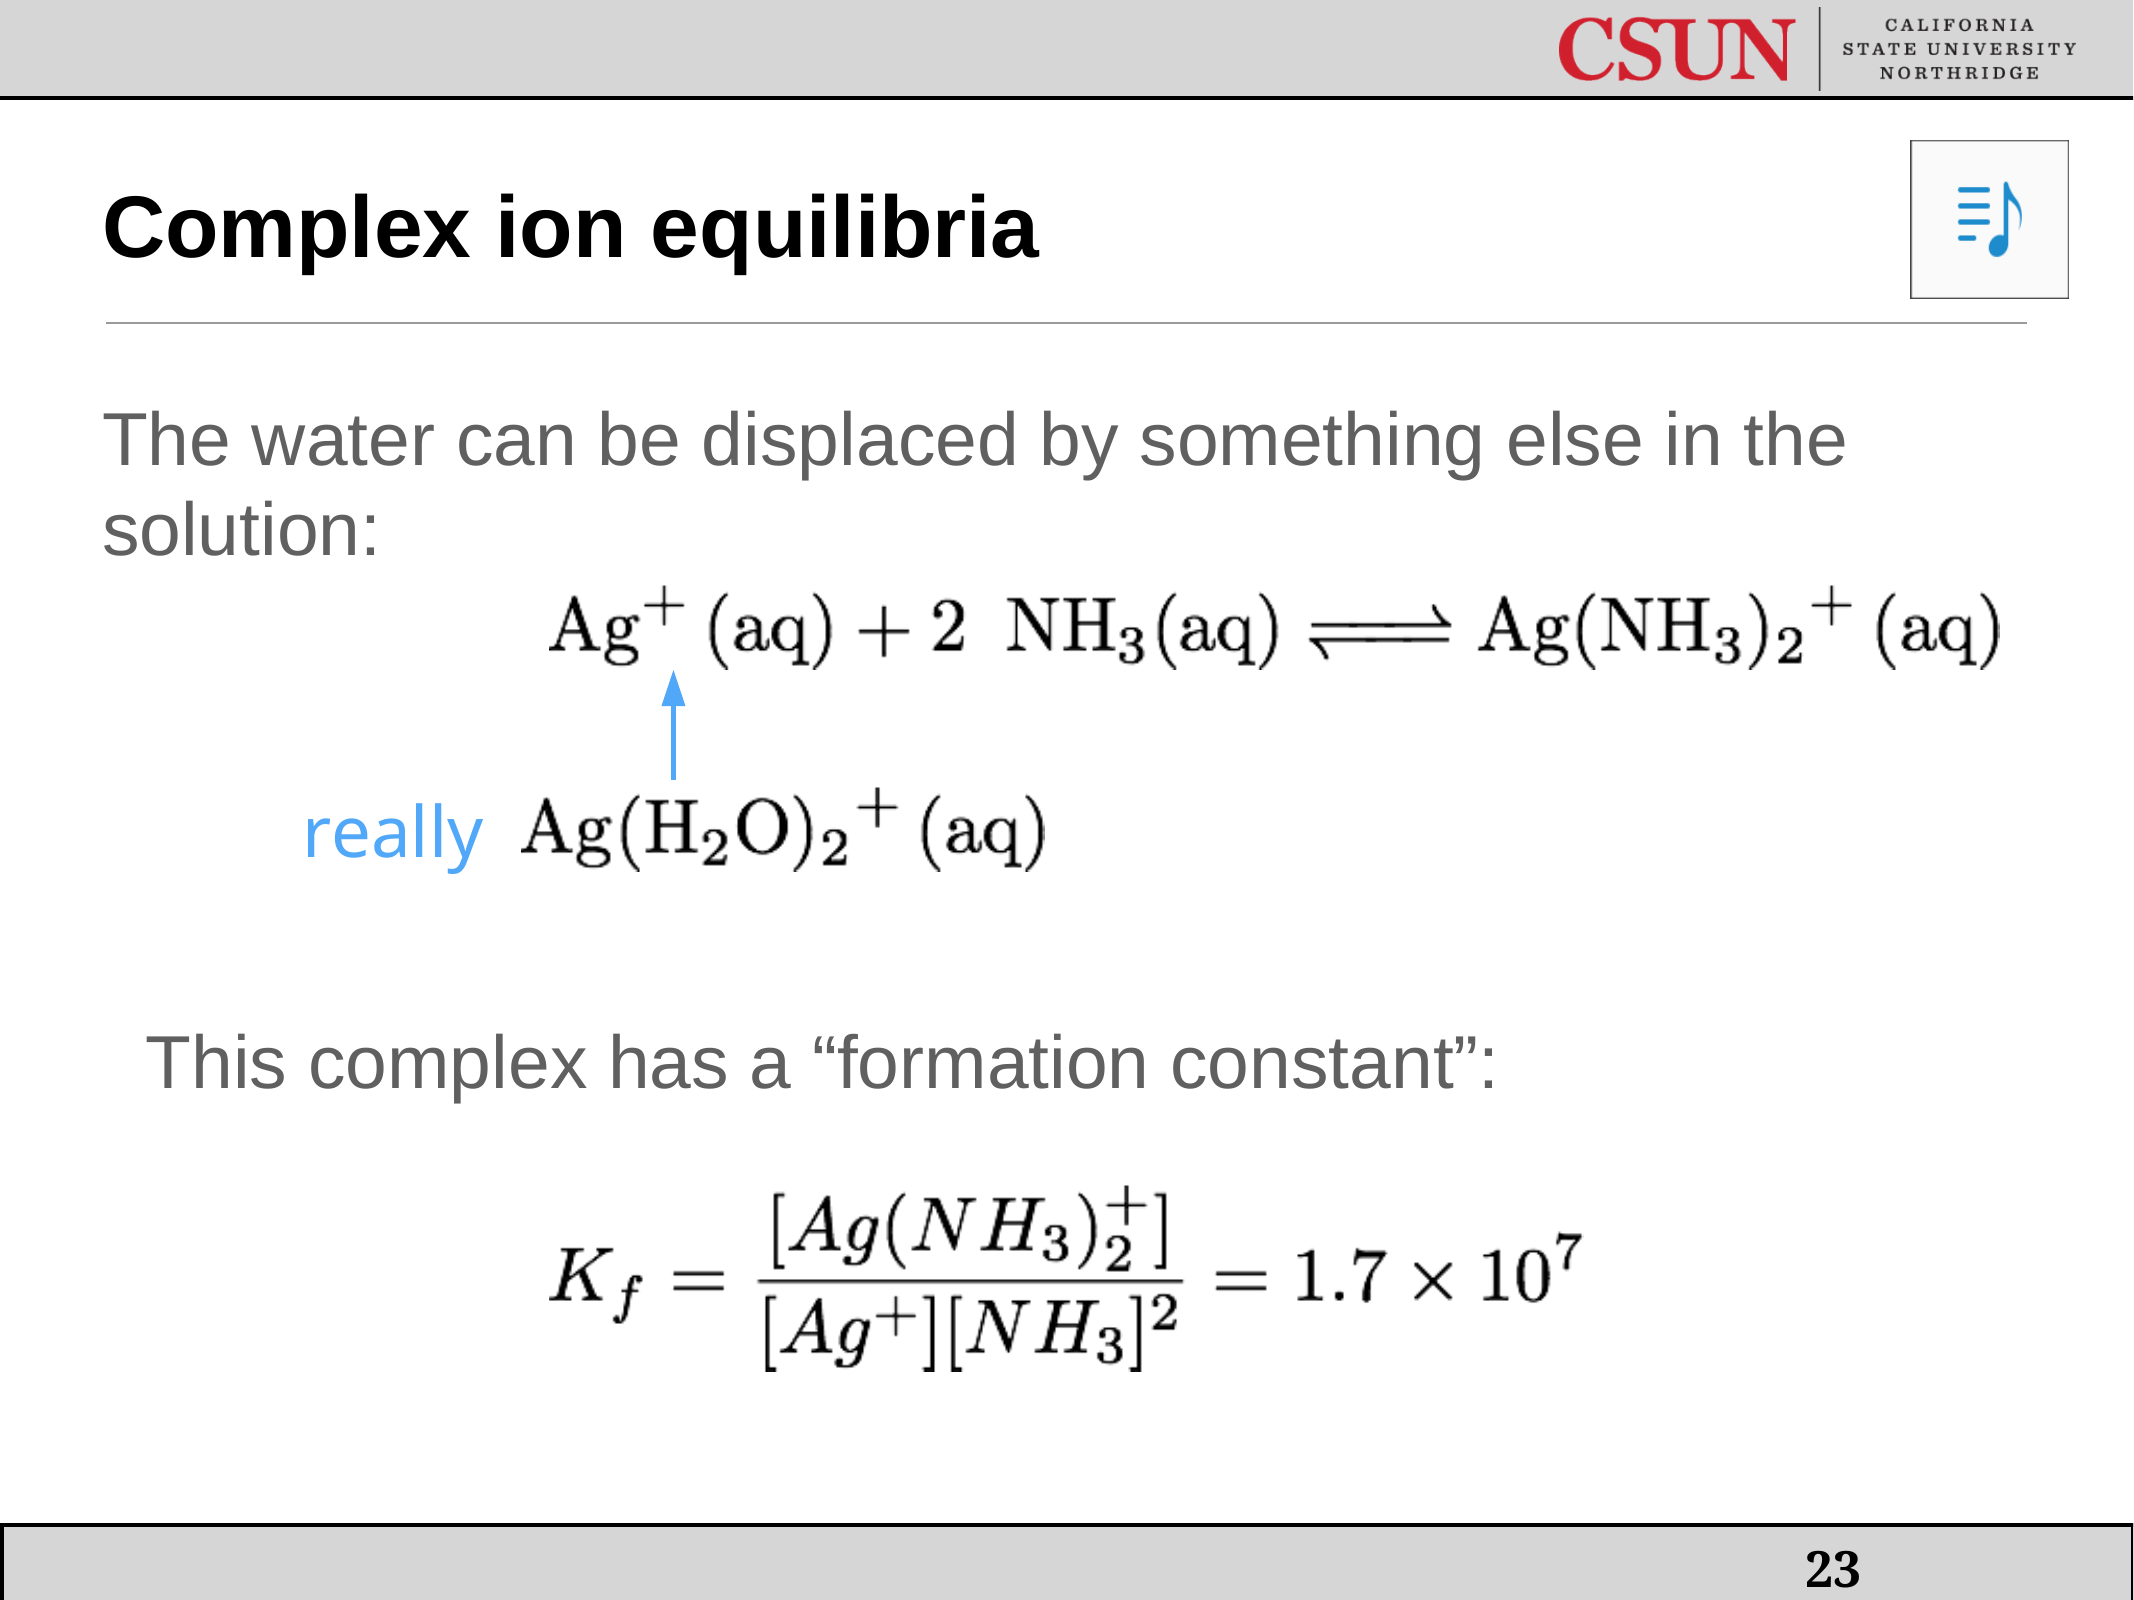

Complex ion equilibria
# The water can be displaced by something else in the solution:
This complex has a “formation constant”:
really
23